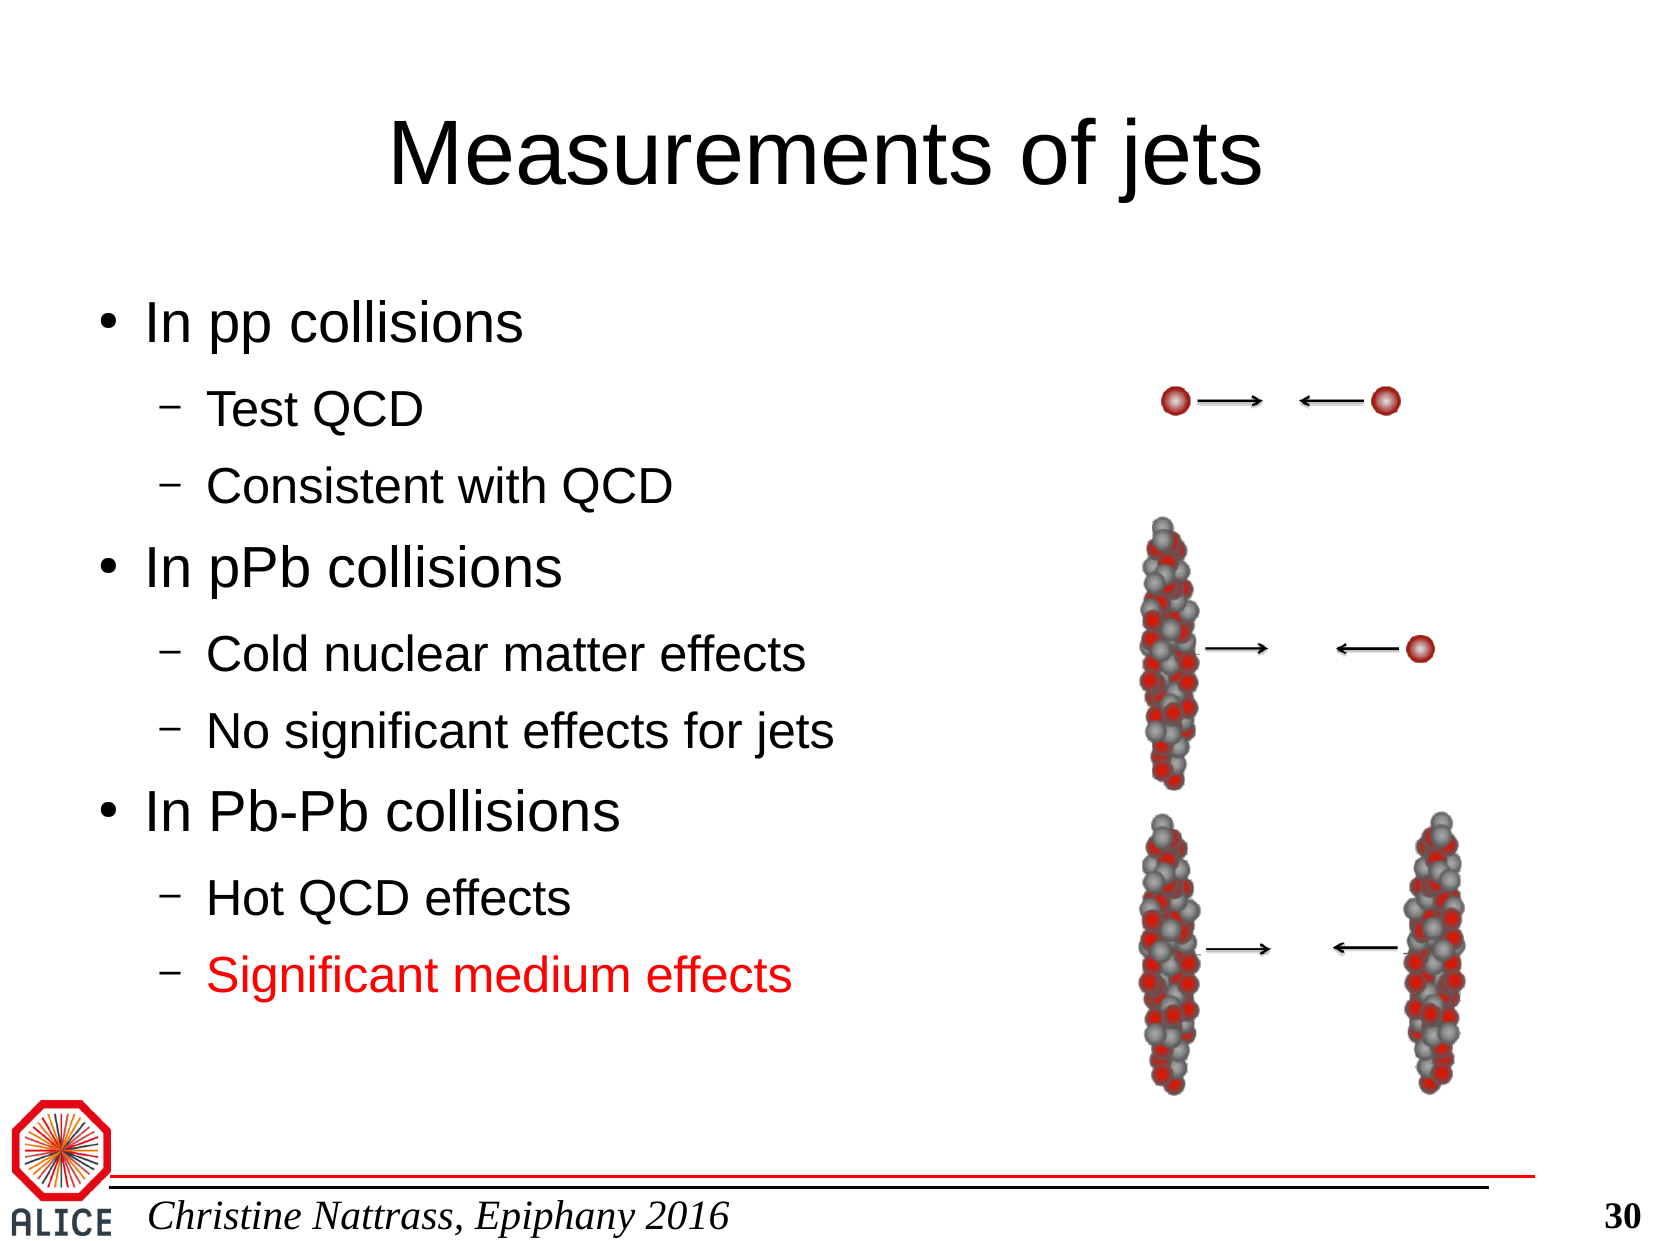

# Measurements of jets
In pp collisions
Test QCD
Consistent with QCD
In pPb collisions
Cold nuclear matter effects
No significant effects for jets
In Pb-Pb collisions
Hot QCD effects
Significant medium effects